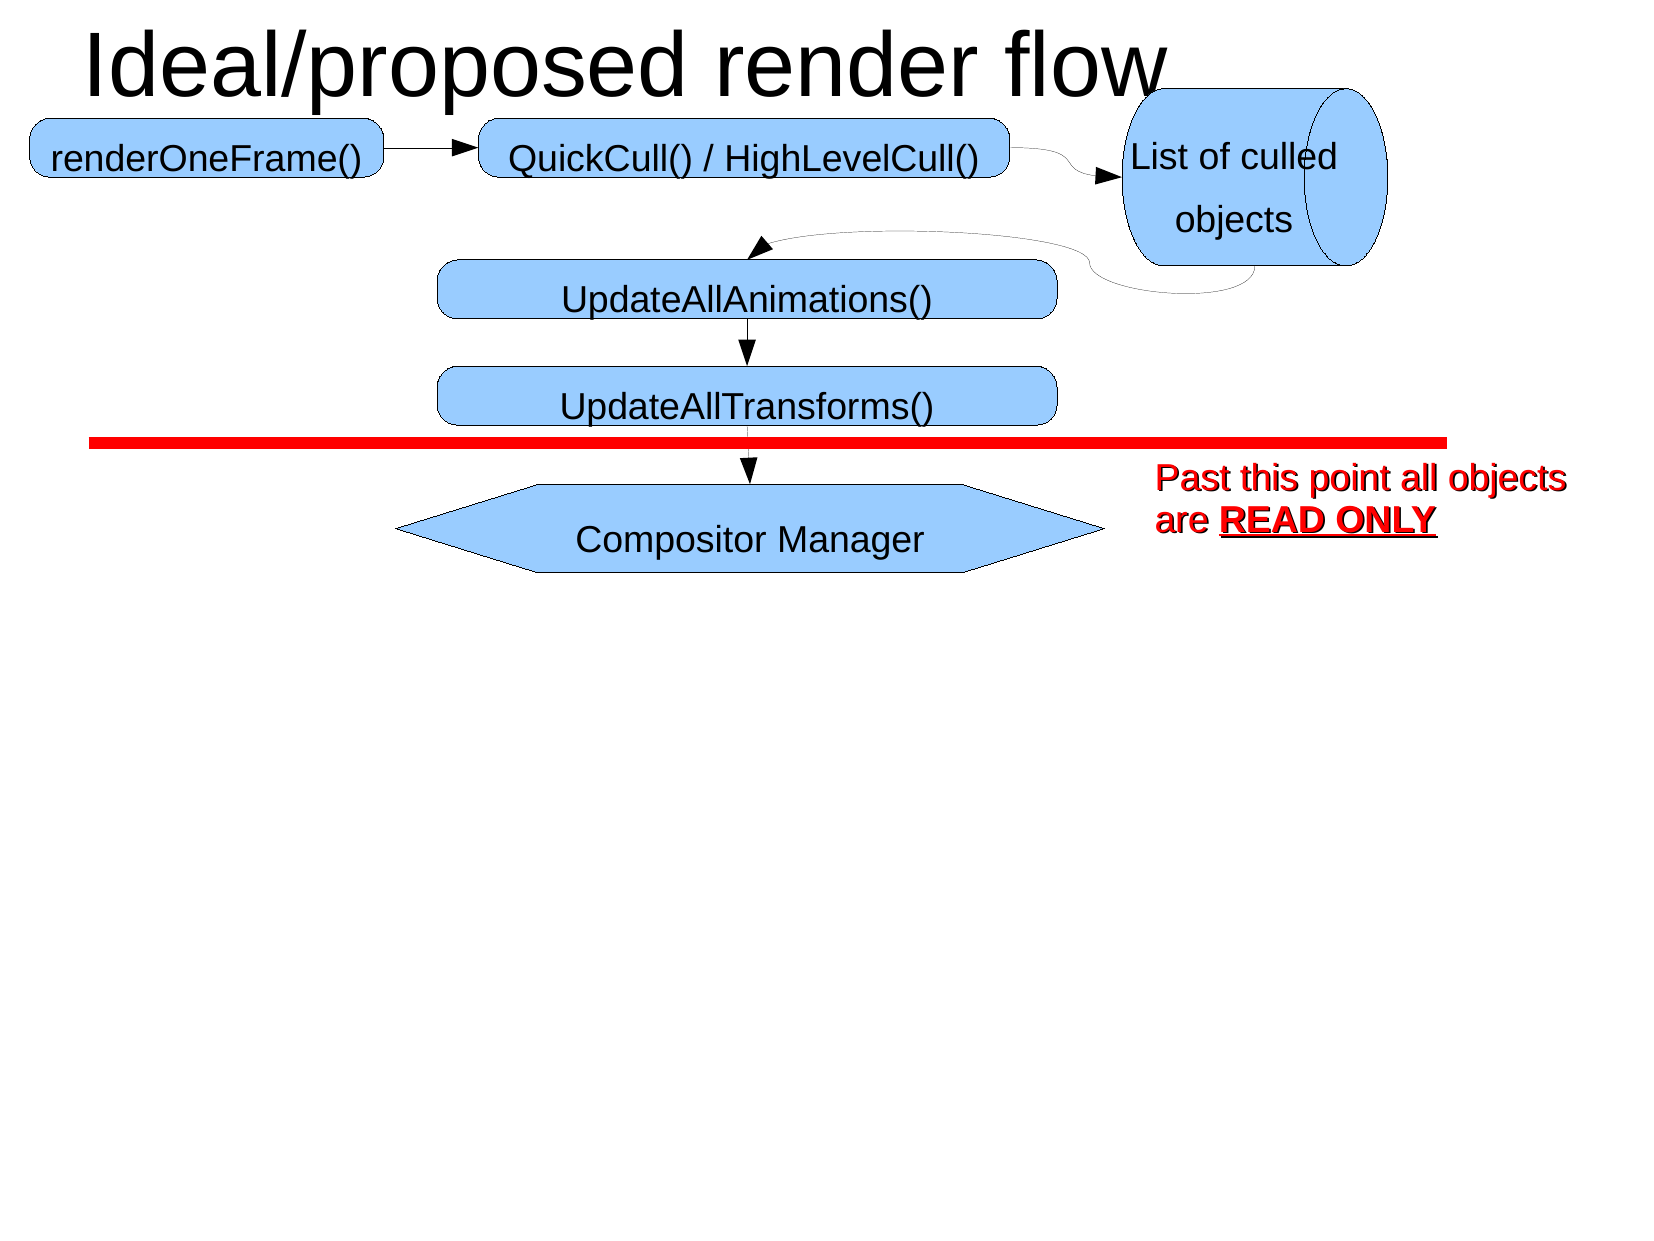

# Ideal/proposed render flow
List of culled
objects
renderOneFrame()
QuickCull() / HighLevelCull()
UpdateAllAnimations()
UpdateAllTransforms()
Past this point all objects are READ ONLY
Compositor Manager